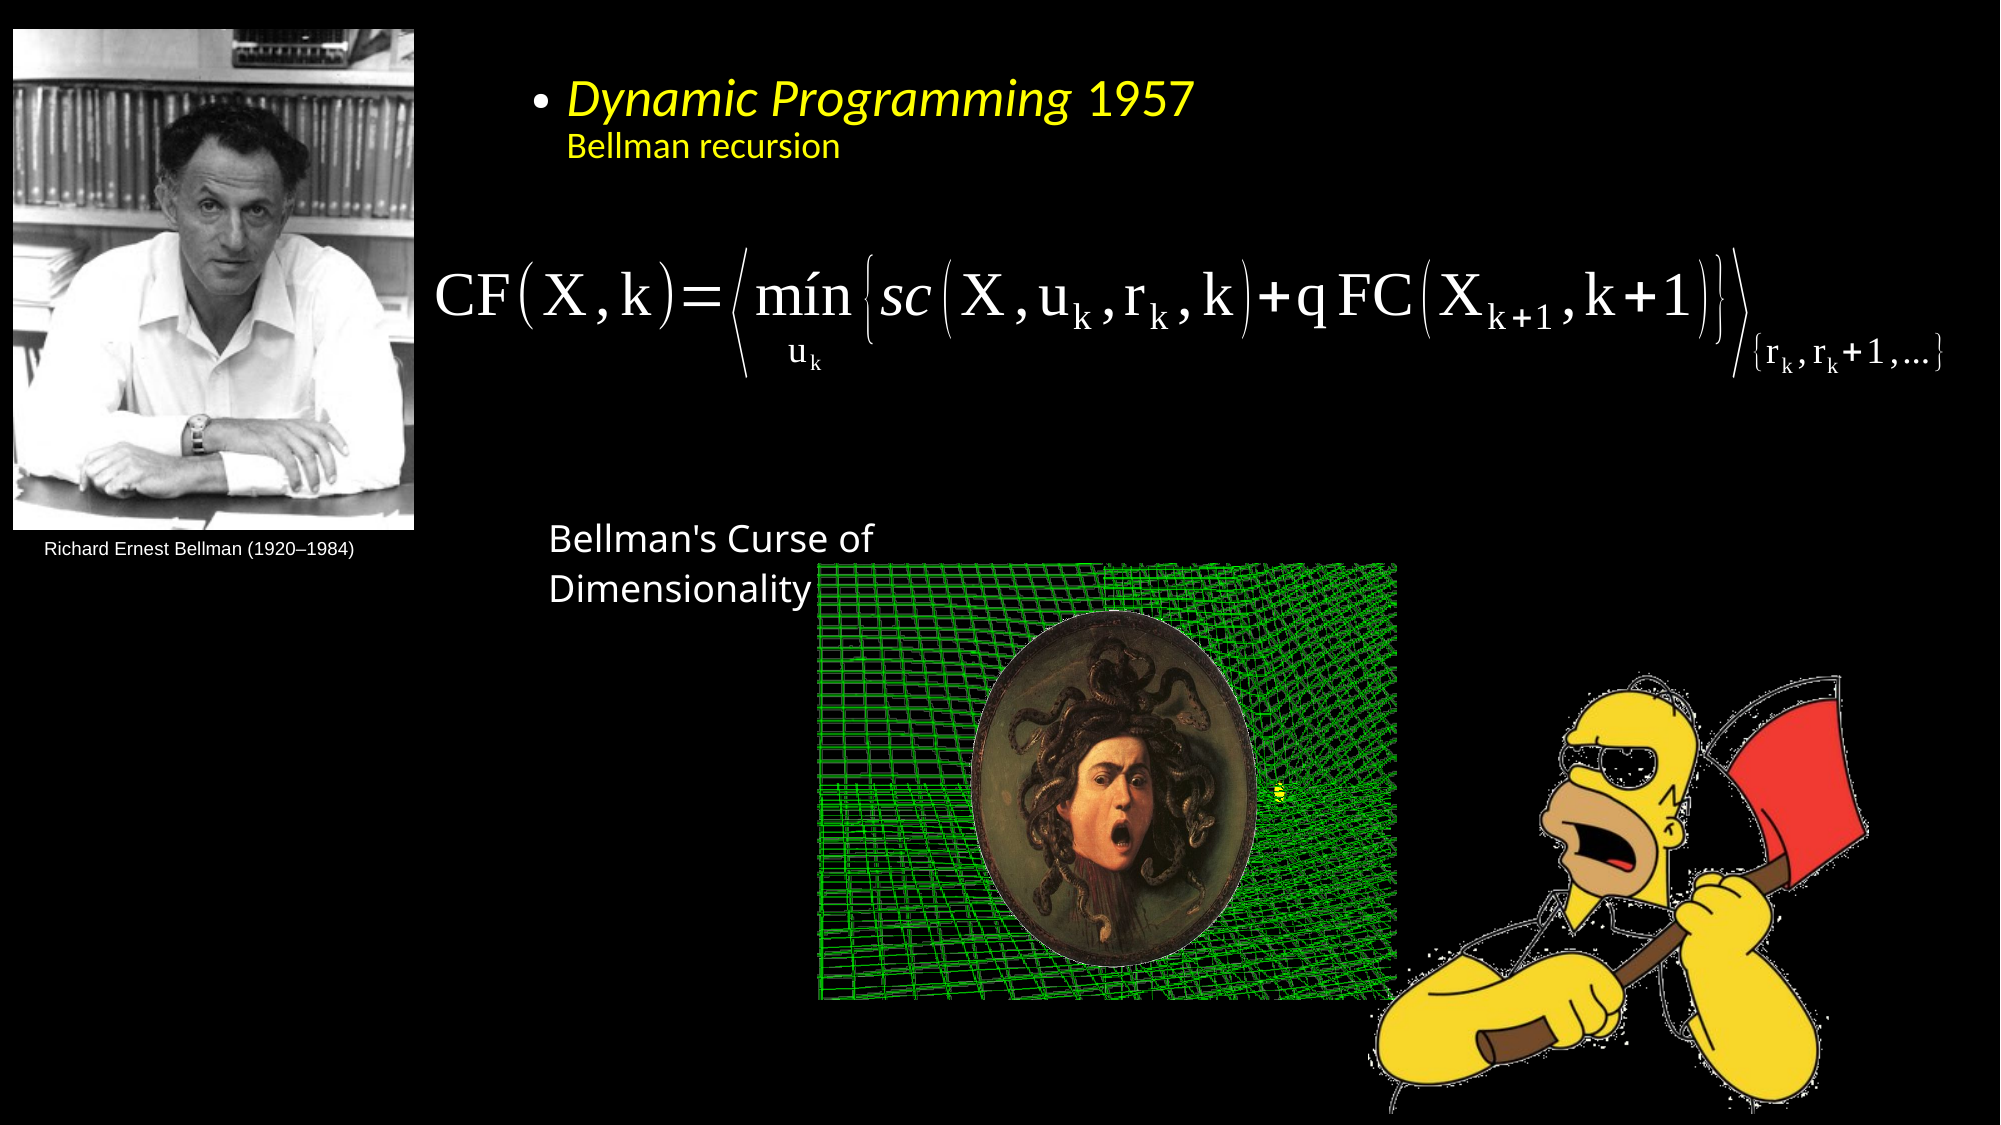

# Dynamic Programming 1957 Bellman recursion
Bellman's Curse of Dimensionality
Richard Ernest Bellman (1920–1984)